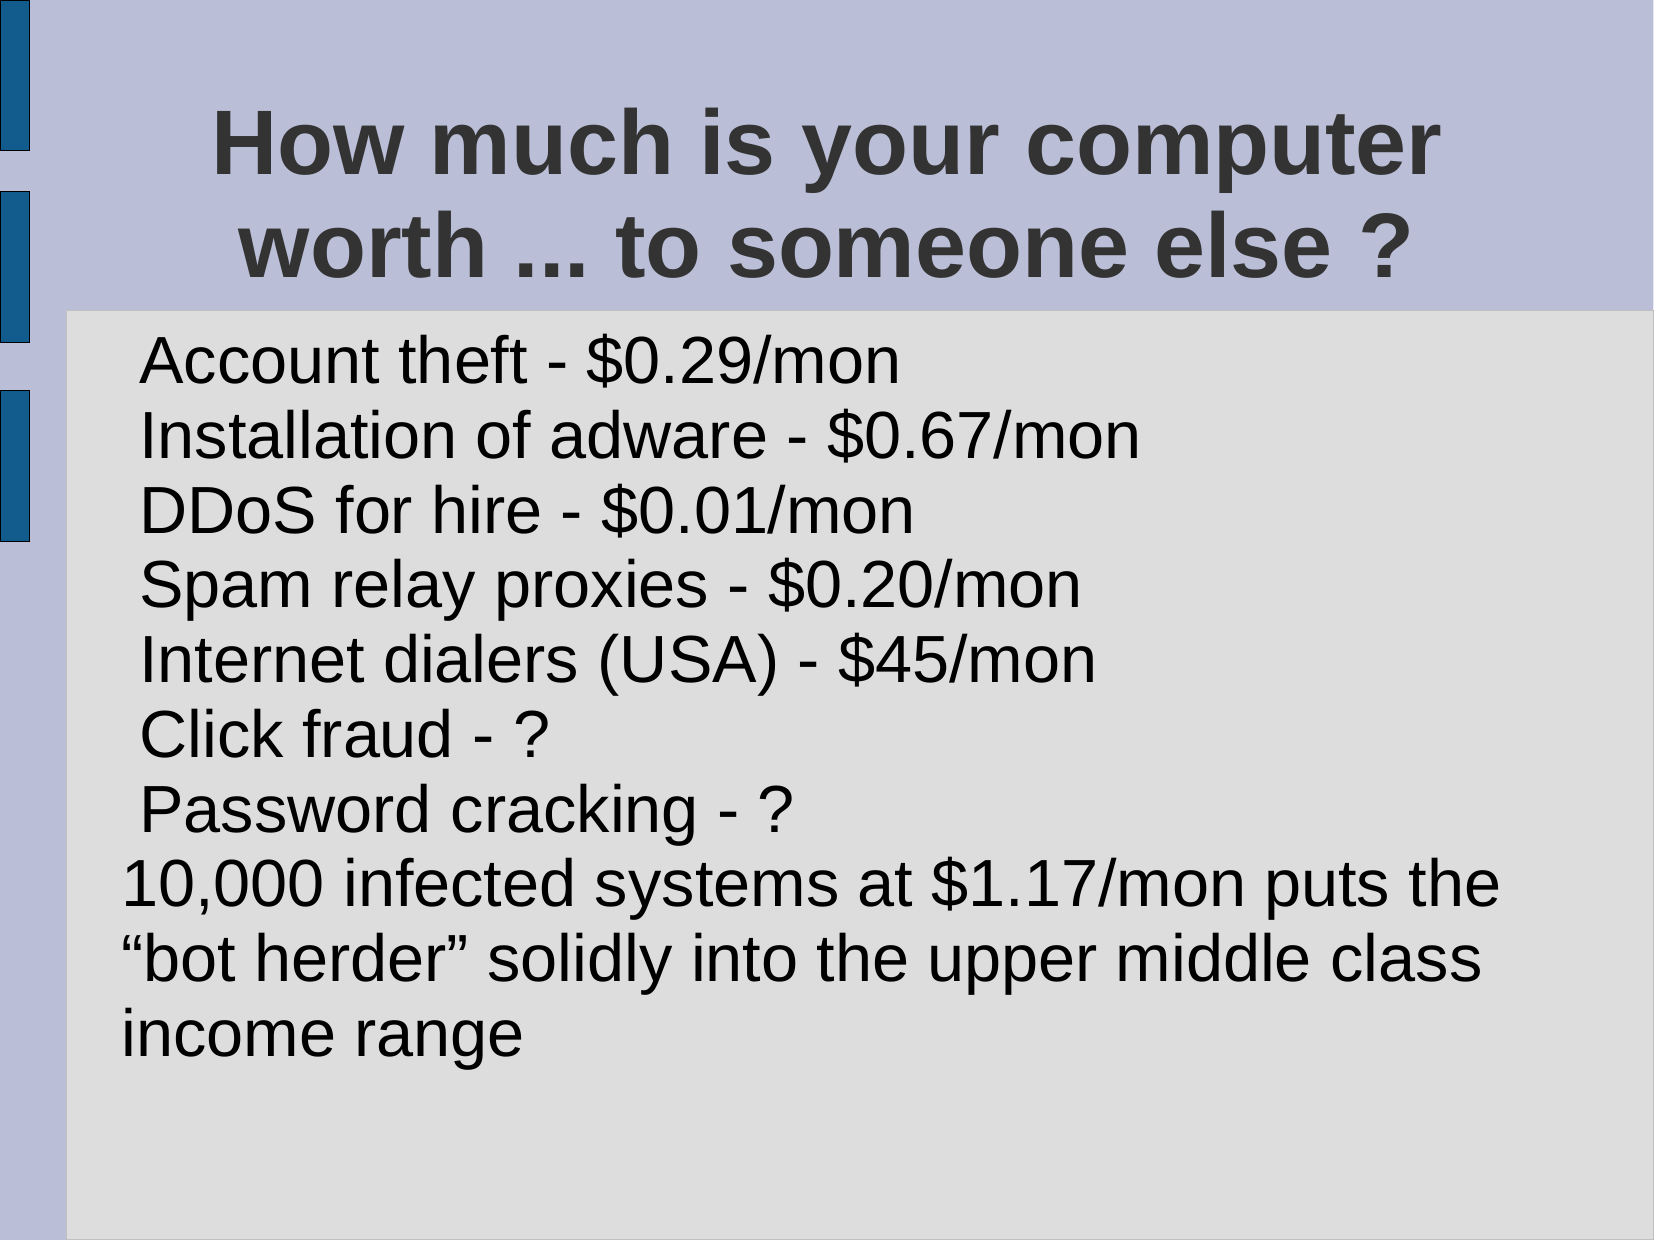

# How much is your computer worth ... to someone else ?
Account theft - $0.29/mon
Installation of adware - $0.67/mon
DDoS for hire - $0.01/mon
Spam relay proxies - $0.20/mon
Internet dialers (USA) - $45/mon
Click fraud - ?
Password cracking - ?
10,000 infected systems at $1.17/mon puts the “bot herder” solidly into the upper middle class income range